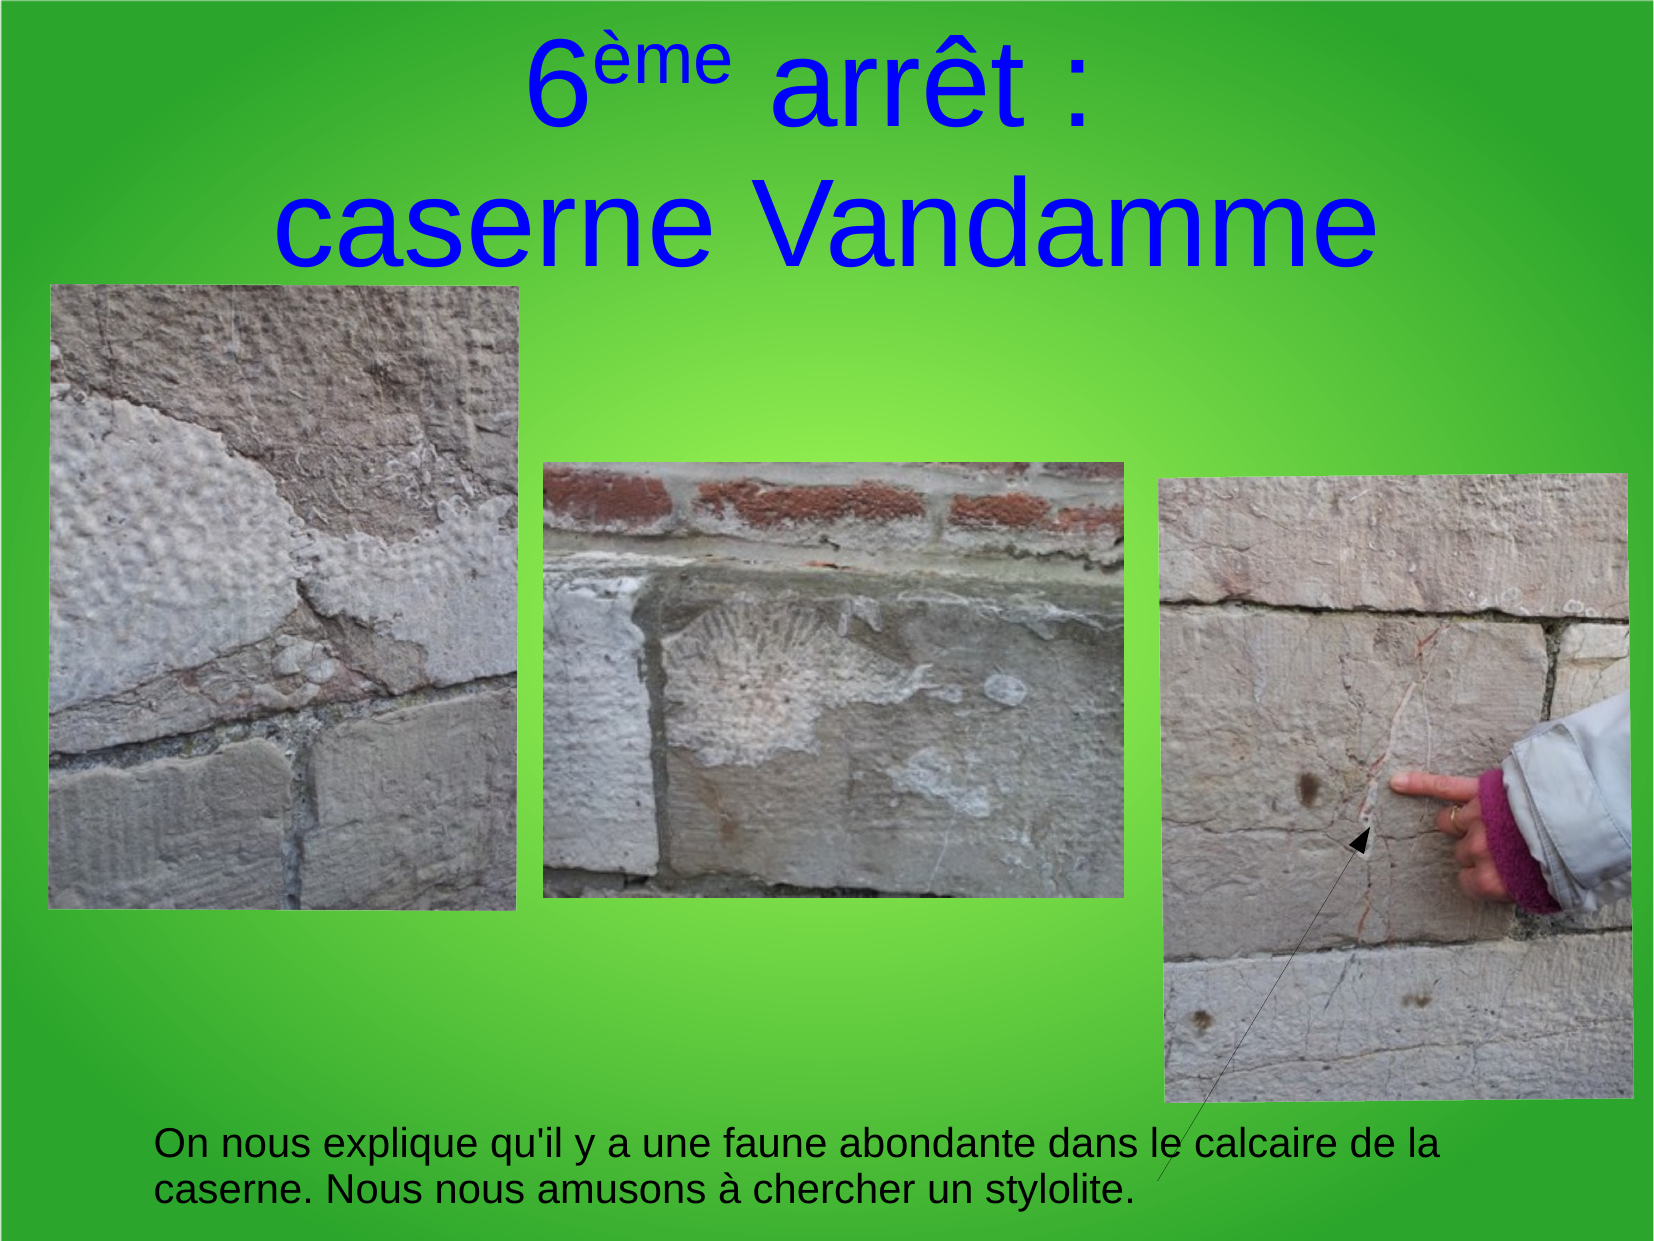

# 6ème arrêt : caserne Vandamme
On nous explique qu'il y a une faune abondante dans le calcaire de la caserne. Nous nous amusons à chercher un stylolite.